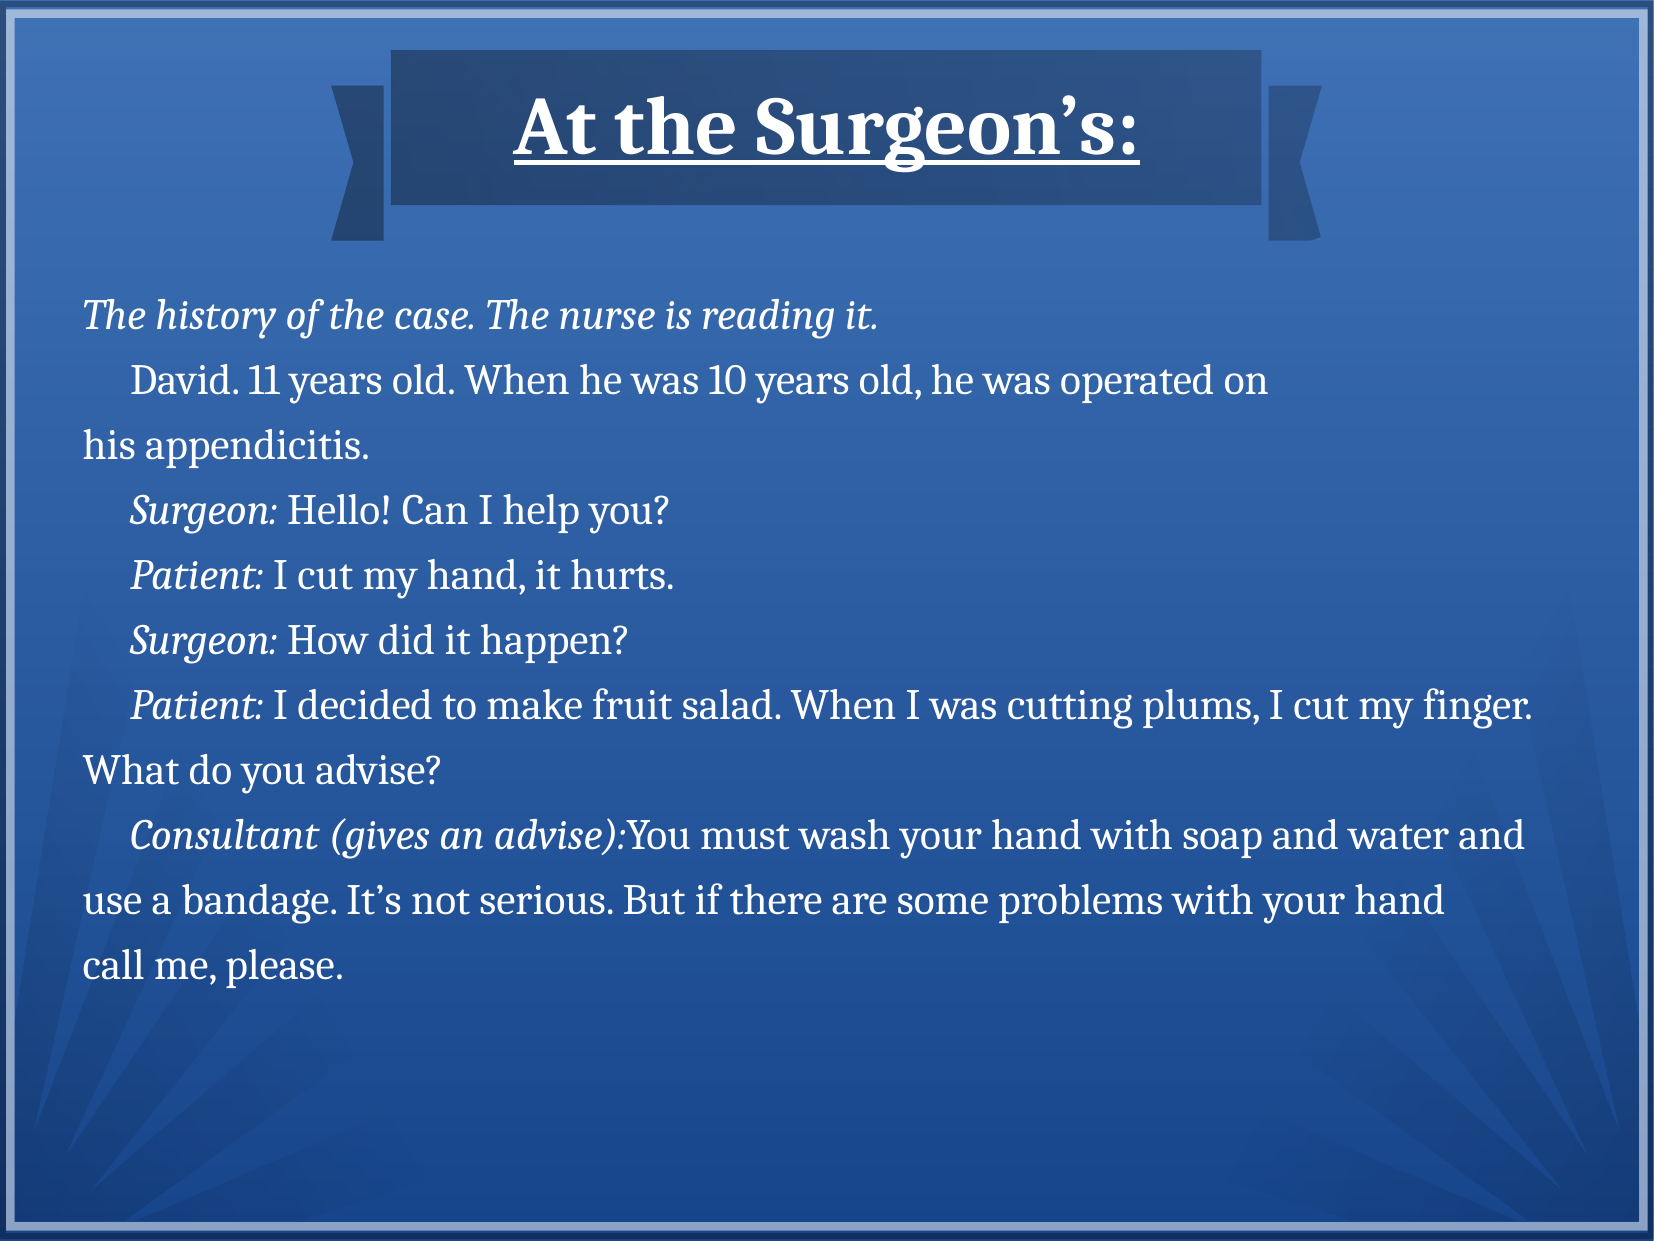

# At the Surgeon’s:
The history of the case. The nurse is reading it.
 David. 11 years old. When he was 10 years old, he was operated on
his appendicitis.
 Surgeon: Hello! Can I help you?
 Patient: I cut my hand, it hurts.
 Surgeon: How did it happen?
 Patient: I decided to make fruit salad. When I was cutting plums, I cut my finger.
What do you advise?
 Consultant (gives an advise):You must wash your hand with soap and water and
use a bandage. It’s not serious. But if there are some problems with your hand
call me, please.